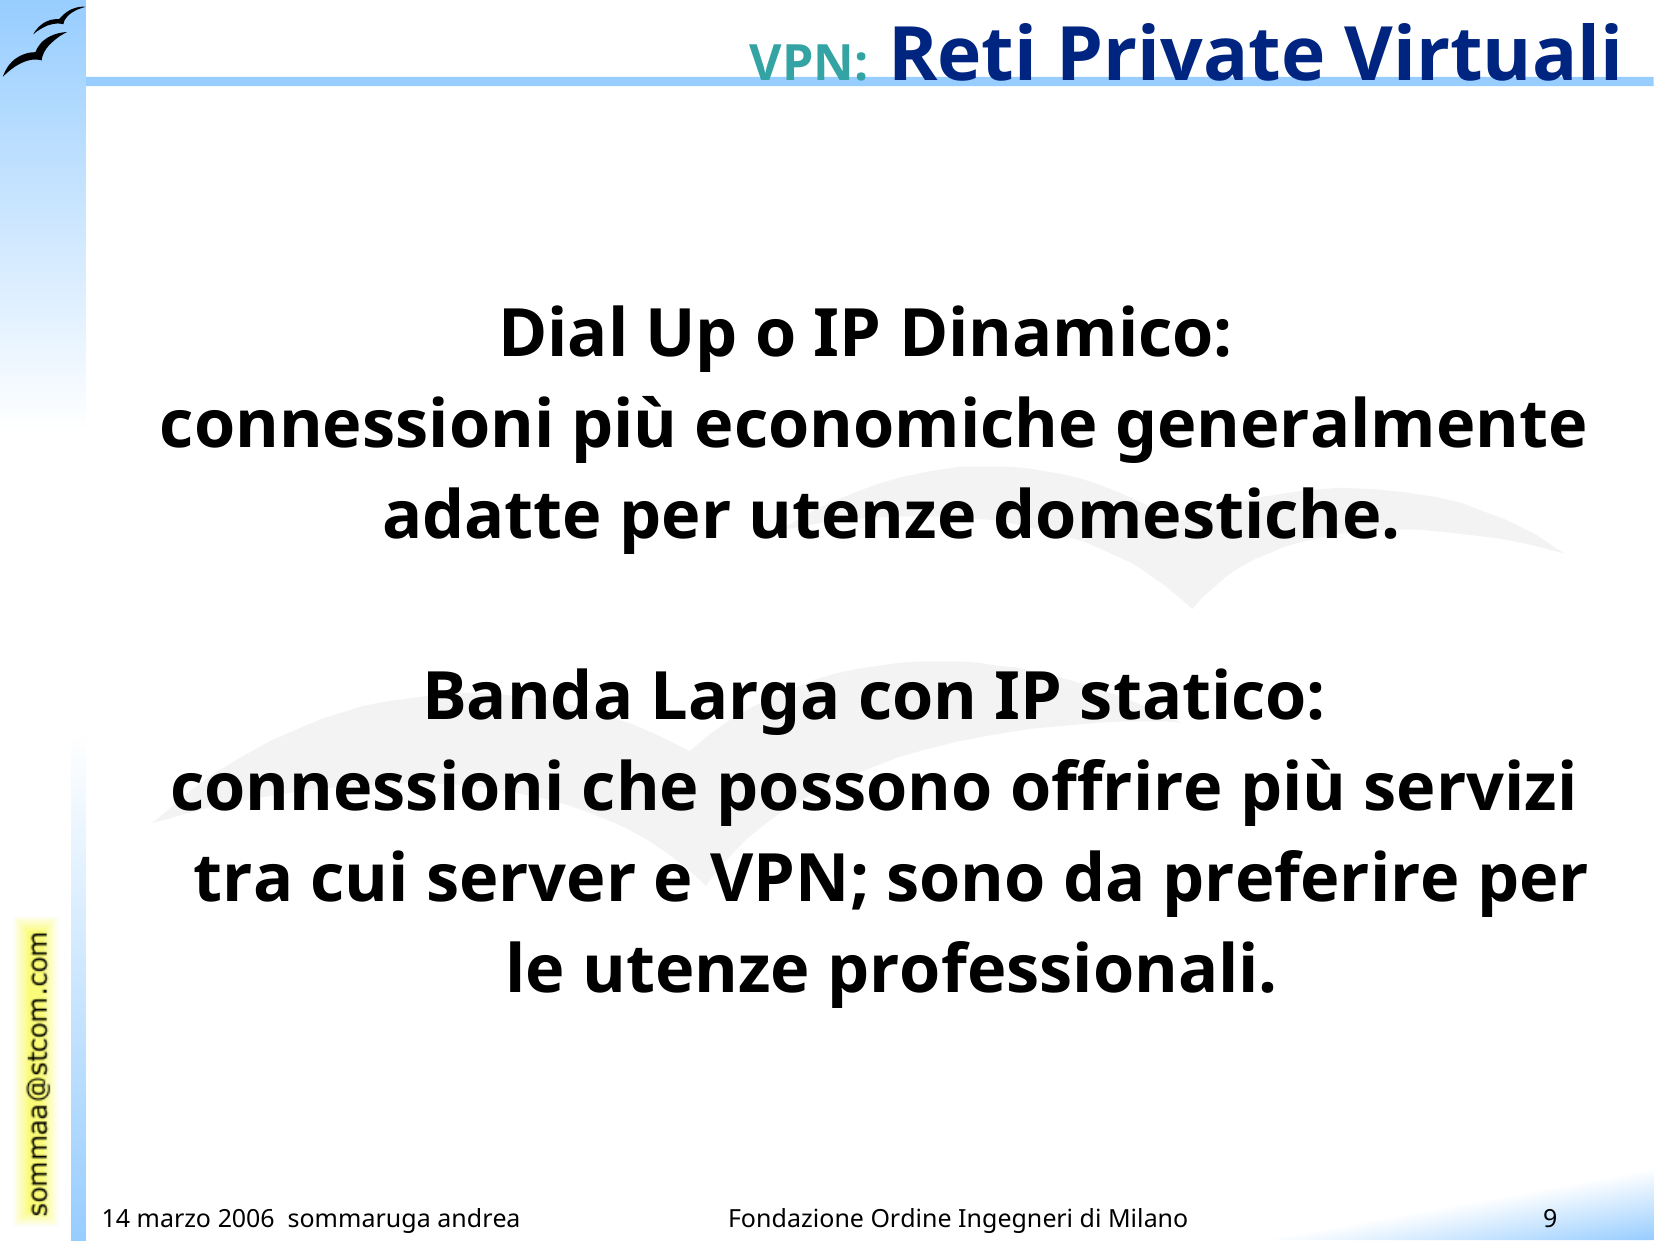

# VPN: Reti Private Virtuali
Dial Up o IP Dinamico:
connessioni più economiche generalmente adatte per utenze domestiche.
Banda Larga con IP statico:
connessioni che possono offrire più servizi tra cui server e VPN; sono da preferire per le utenze professionali.